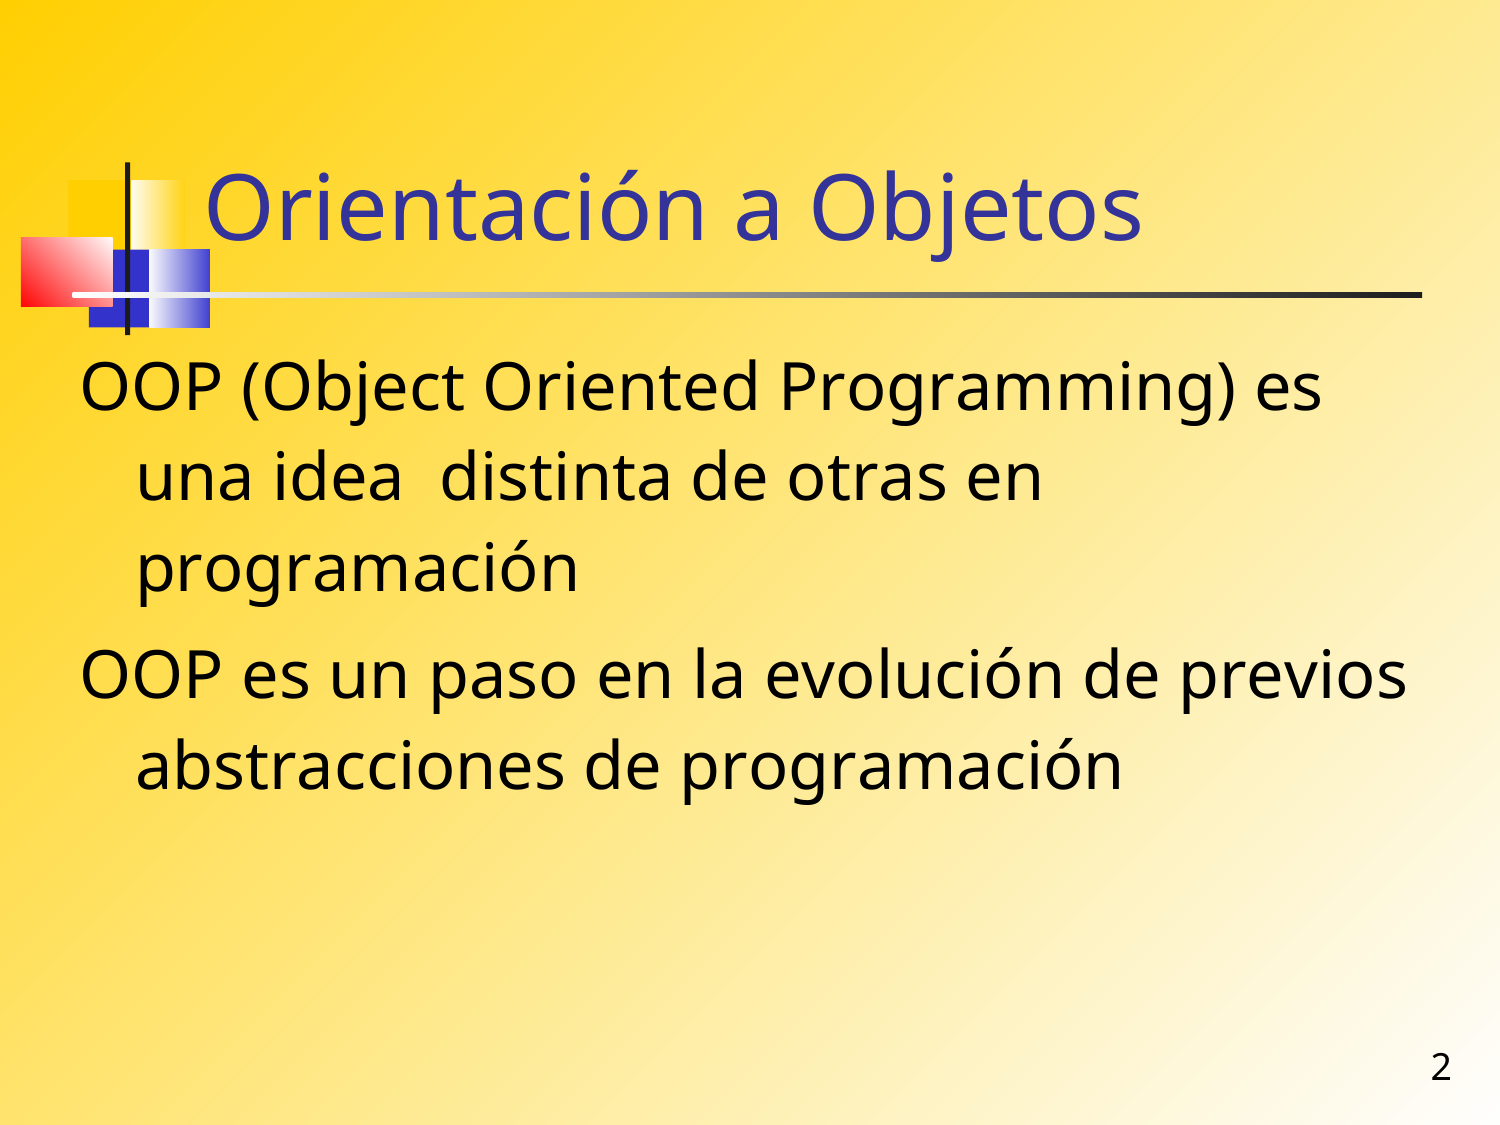

# Orientación a Objetos
OOP (Object Oriented Programming) es una idea distinta de otras en programación
OOP es un paso en la evolución de previos abstracciones de programación
2